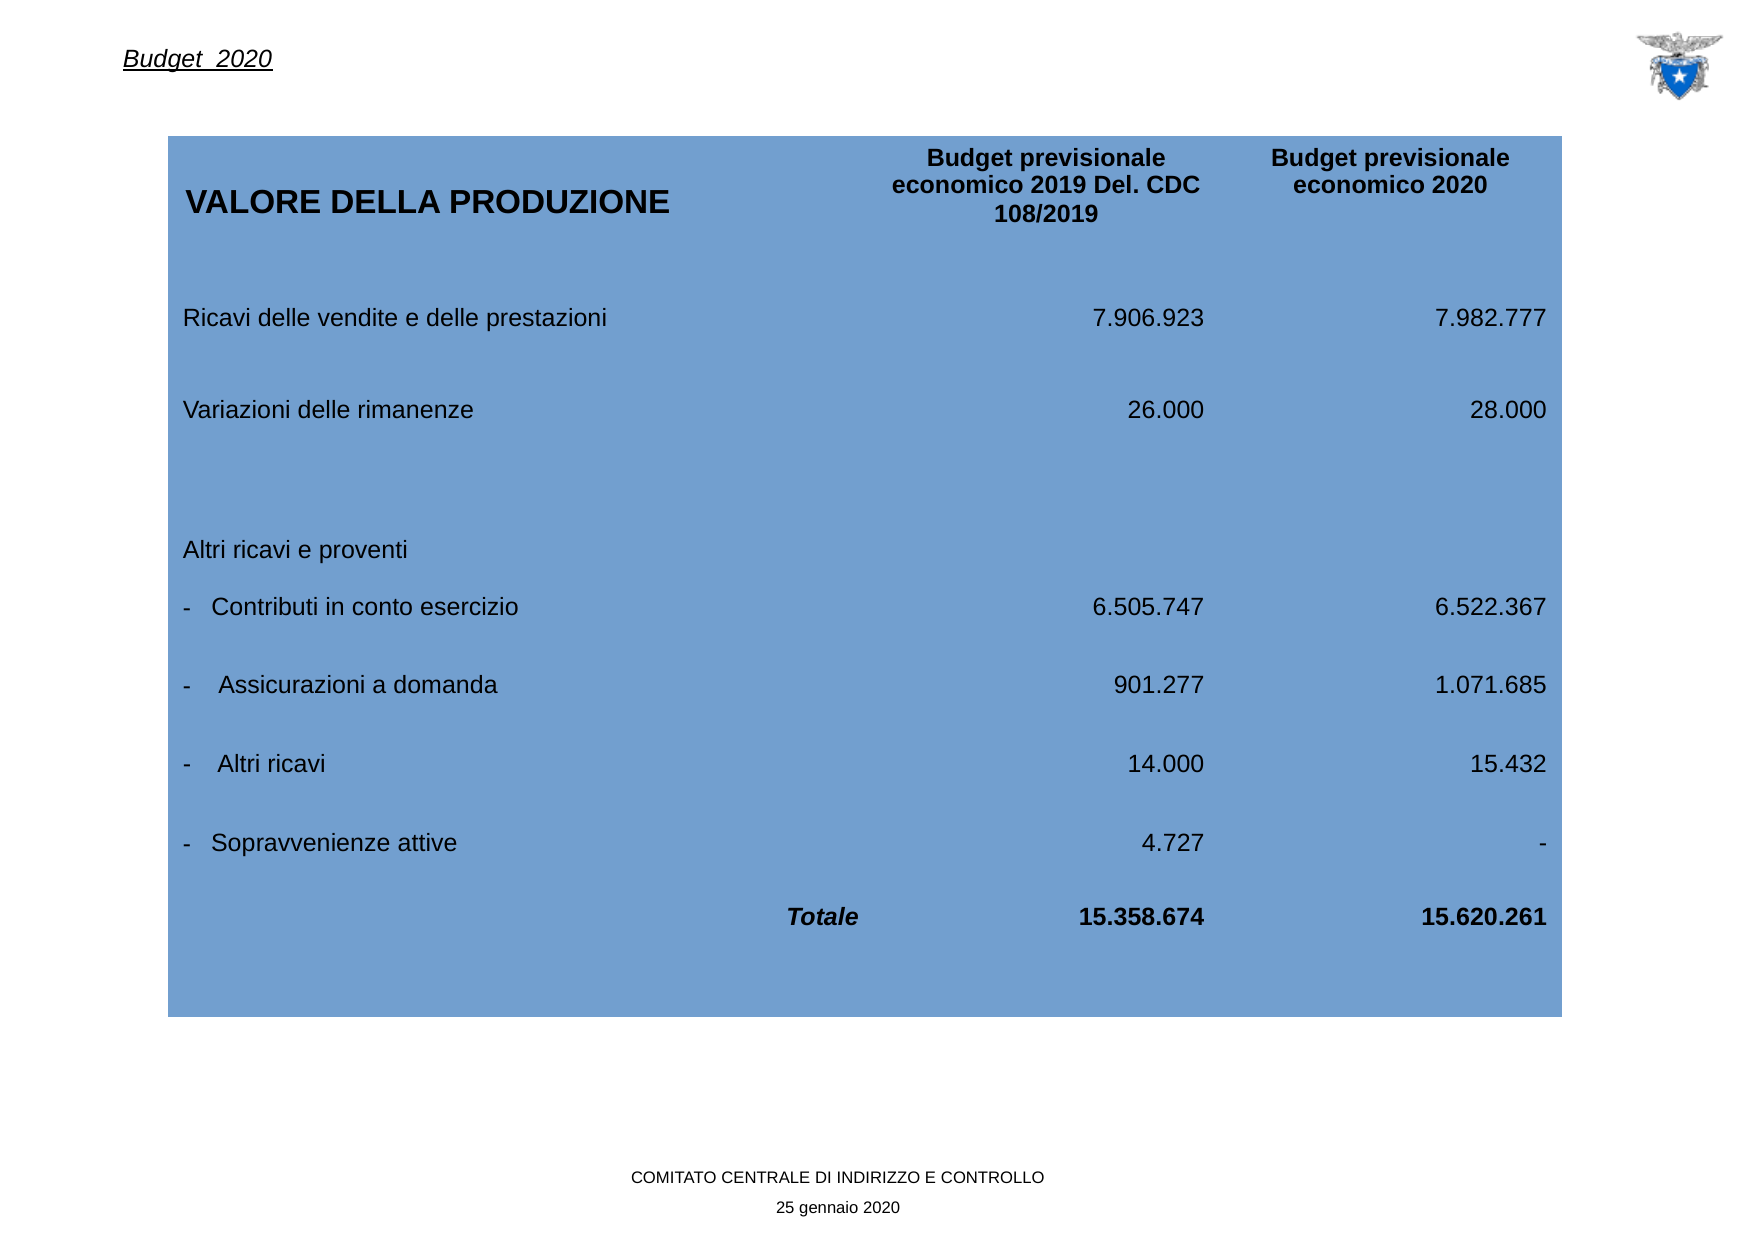

Budget 2020
| | Budget previsionale economico 2019 Del. CDC 108/2019 | Budget previsionale economico 2020 |
| --- | --- | --- |
| Ricavi delle vendite e delle prestazioni | 7.906.923 | 7.982.777 |
| Variazioni delle rimanenze | 26.000 | 28.000 |
| Altri ricavi e proventi | | |
| Contributi in conto esercizio | 6.505.747 | 6.522.367 |
| Assicurazioni a domanda | 901.277 | 1.071.685 |
| - Altri ricavi | 14.000 | 15.432 |
| Sopravvenienze attive | 4.727 | - |
| Totale | 15.358.674 | 15.620.261 |
VALORE DELLA PRODUZIONE
COMITATO CENTRALE DI INDIRIZZO E CONTROLLO
25 gennaio 2020